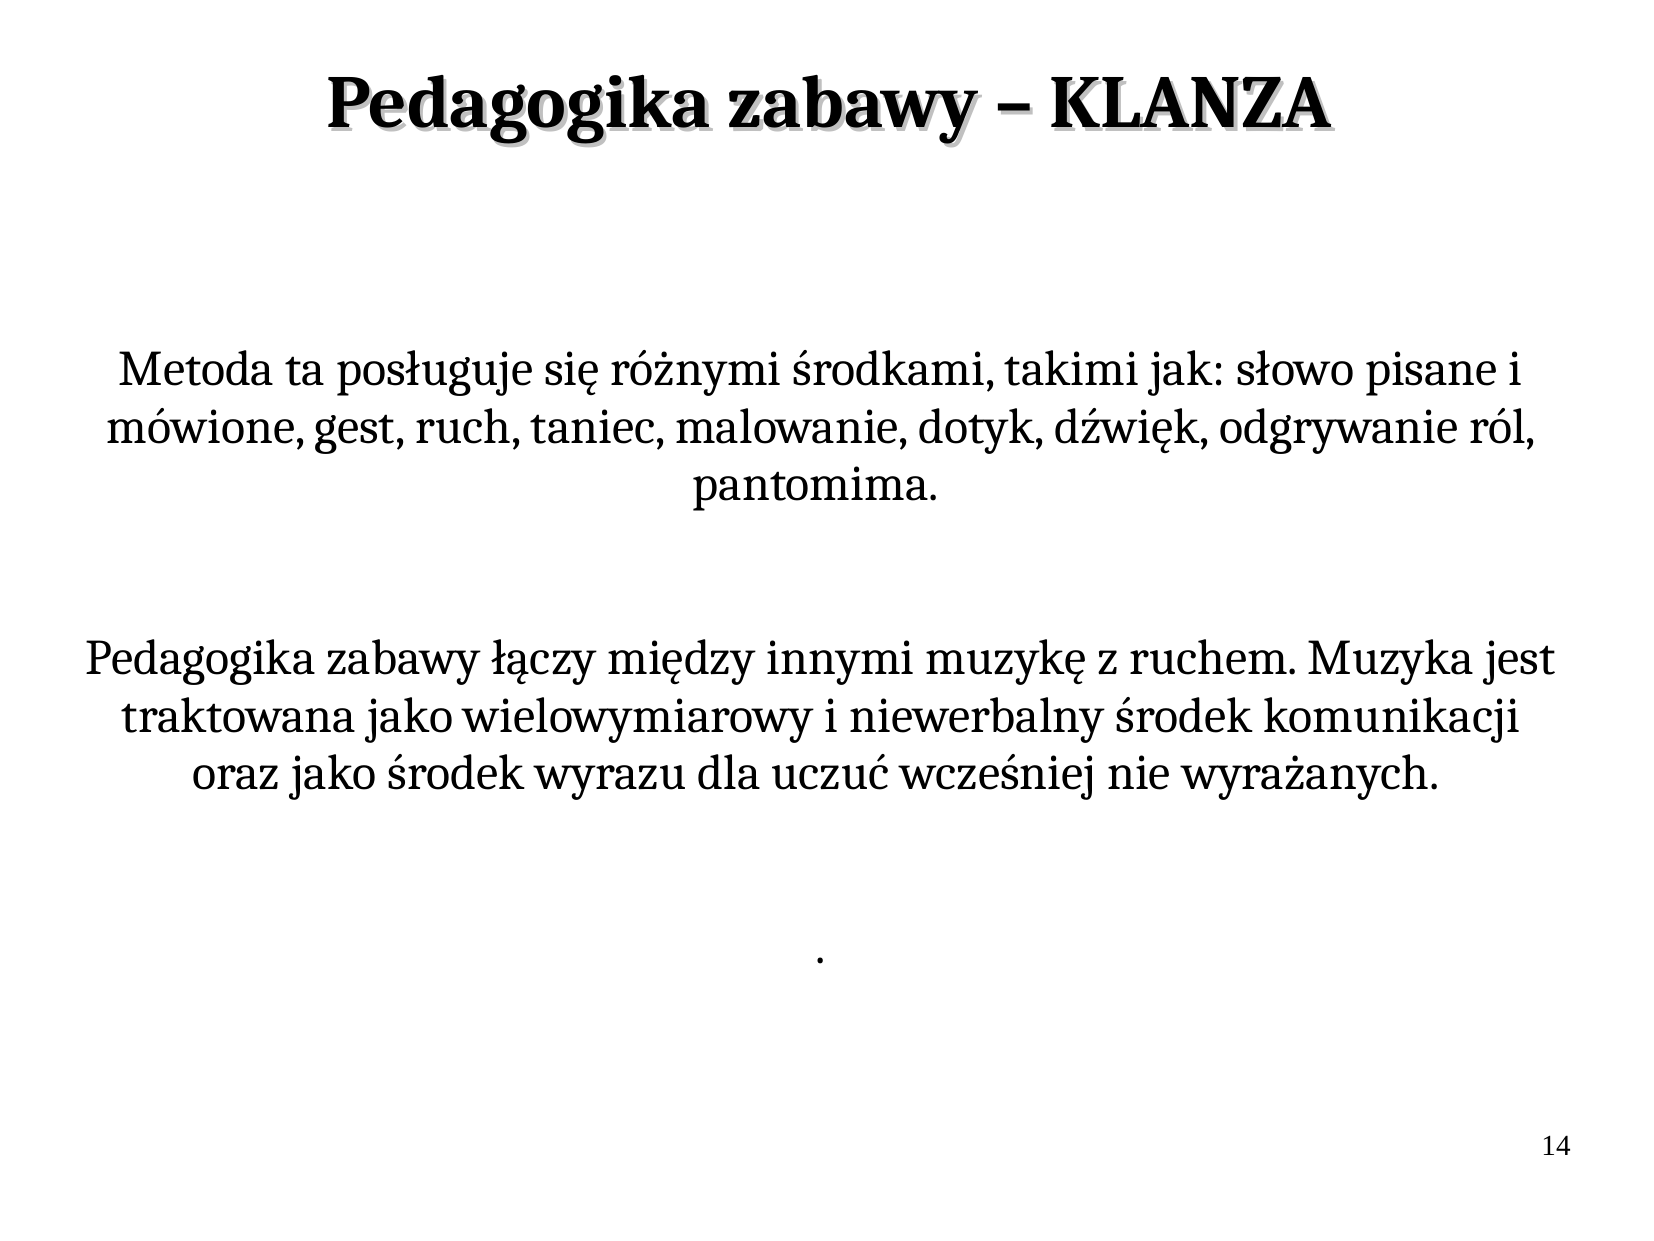

# Pedagogika zabawy – KLANZA
Metoda ta posługuje się różnymi środkami, takimi jak: słowo pisane i mówione, gest, ruch, taniec, malowanie, dotyk, dźwięk, odgrywanie ról, pantomima.
Pedagogika zabawy łączy między innymi muzykę z ruchem. Muzyka jest traktowana jako wielowymiarowy i niewerbalny środek komunikacji oraz jako środek wyrazu dla uczuć wcześniej nie wyrażanych.
.
14